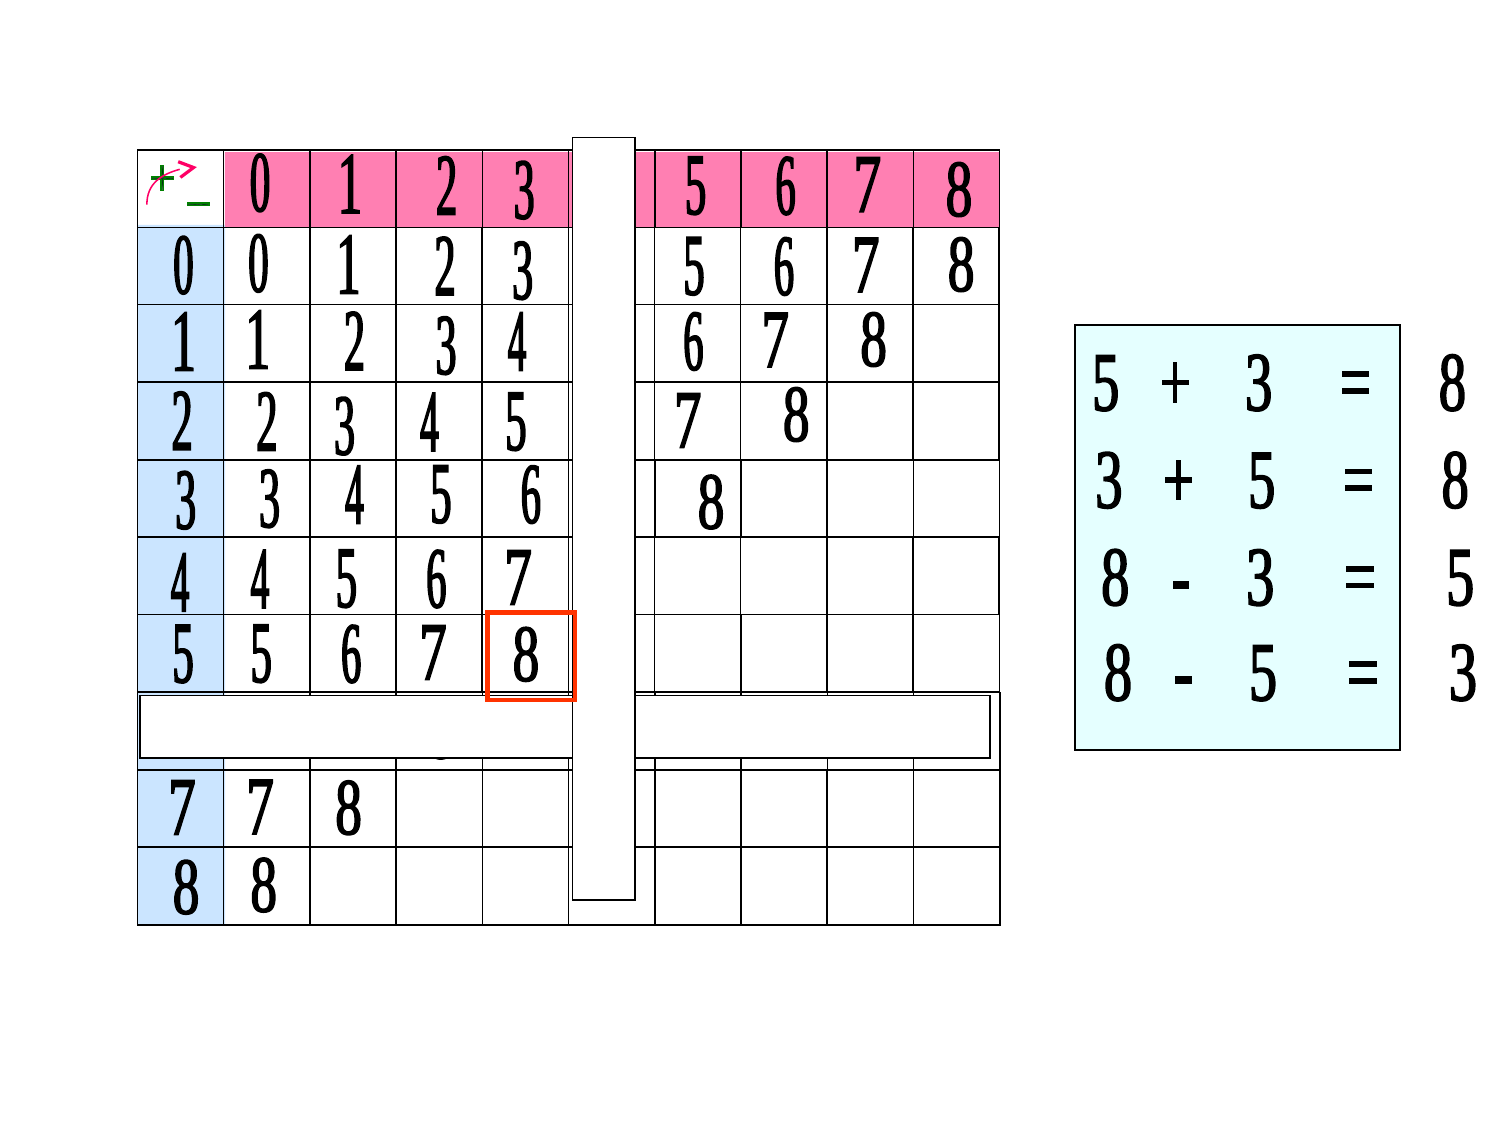

# Tabulka sčítání
8
8
8
8
8
8
4
8
8
7
8
8
8
0
1
2
5
4
6
7
3
+
-
0
1
0
2
5
4
6
7
3
1
2
5
1
4
6
7
3
2
2
5
4
6
7
3
5
4
6
7
3
3
5
4
6
7
5
5
6
7
6
7
6
7
5 + 3 = 8
3 + 5 = 8
8 - 3 = 5
8 - 5 = 3